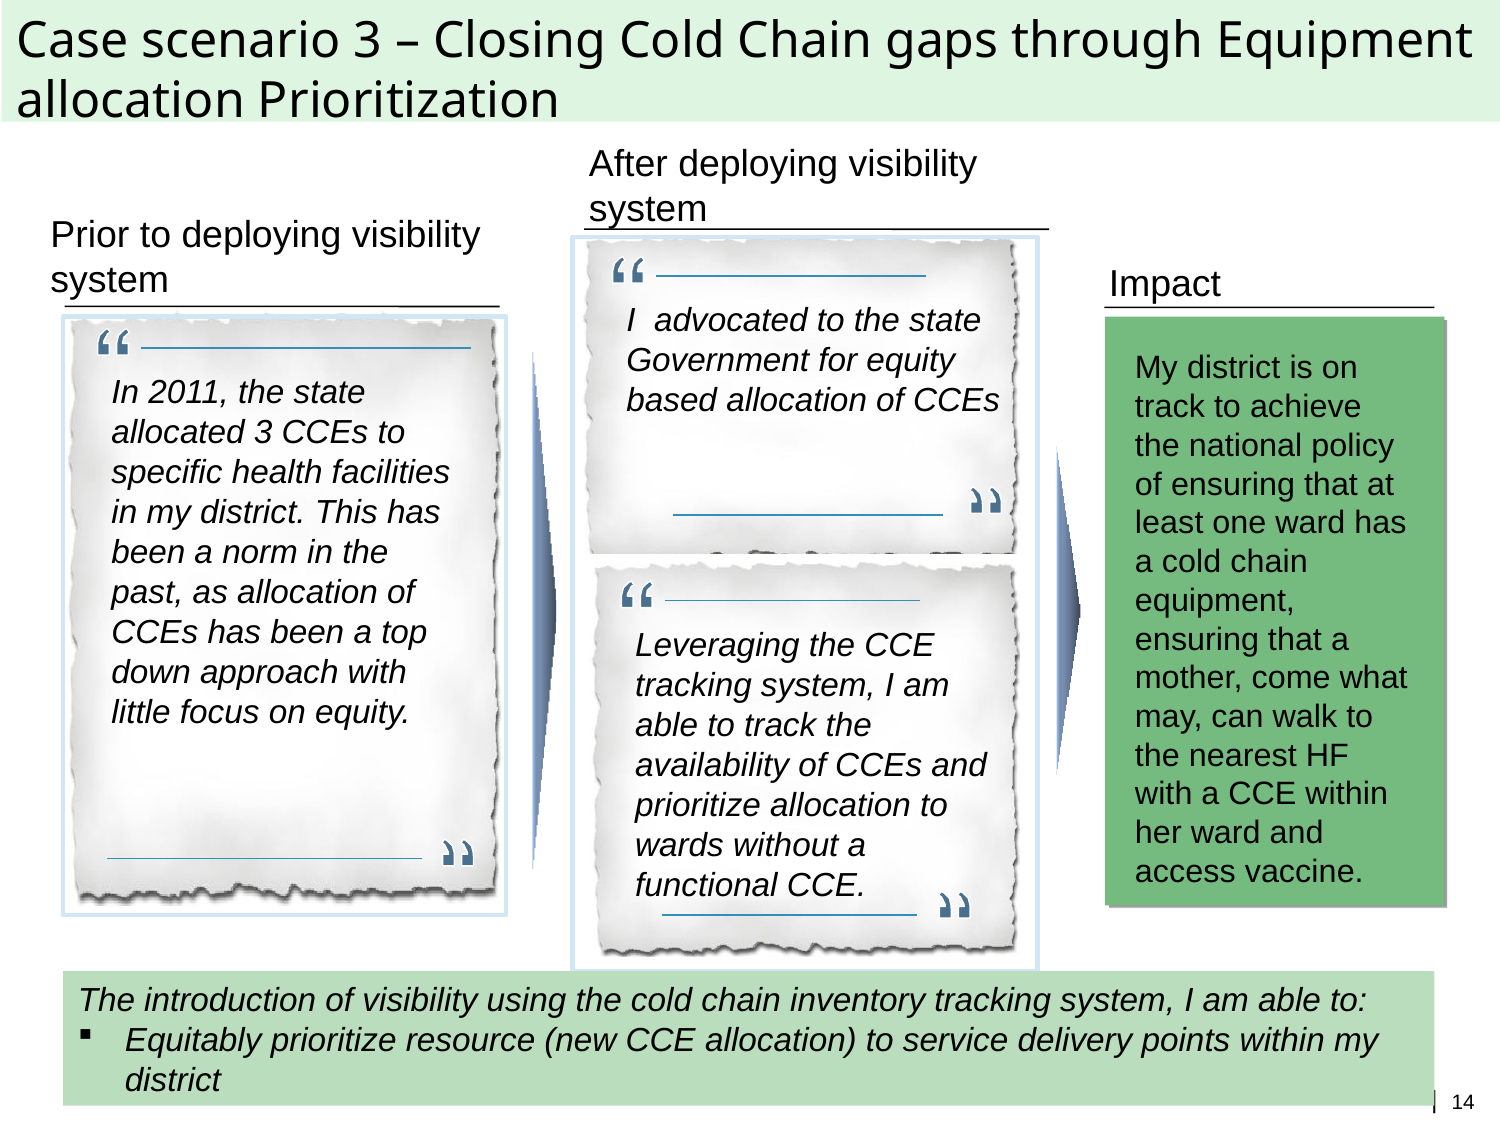

Case scenario 3 – Closing Cold Chain gaps through Equipment allocation Prioritization
After deploying visibility system
Prior to deploying visibility system
Impact
I advocated to the state Government for equity based allocation of CCEs
My district is on track to achieve the national policy of ensuring that at least one ward has a cold chain equipment, ensuring that a mother, come what may, can walk to the nearest HF with a CCE within her ward and access vaccine.
In 2011, the state allocated 3 CCEs to specific health facilities in my district. This has been a norm in the past, as allocation of CCEs has been a top down approach with little focus on equity.
Leveraging the CCE tracking system, I am able to track the availability of CCEs and prioritize allocation to wards without a functional CCE.
The introduction of visibility using the cold chain inventory tracking system, I am able to:
Equitably prioritize resource (new CCE allocation) to service delivery points within my district